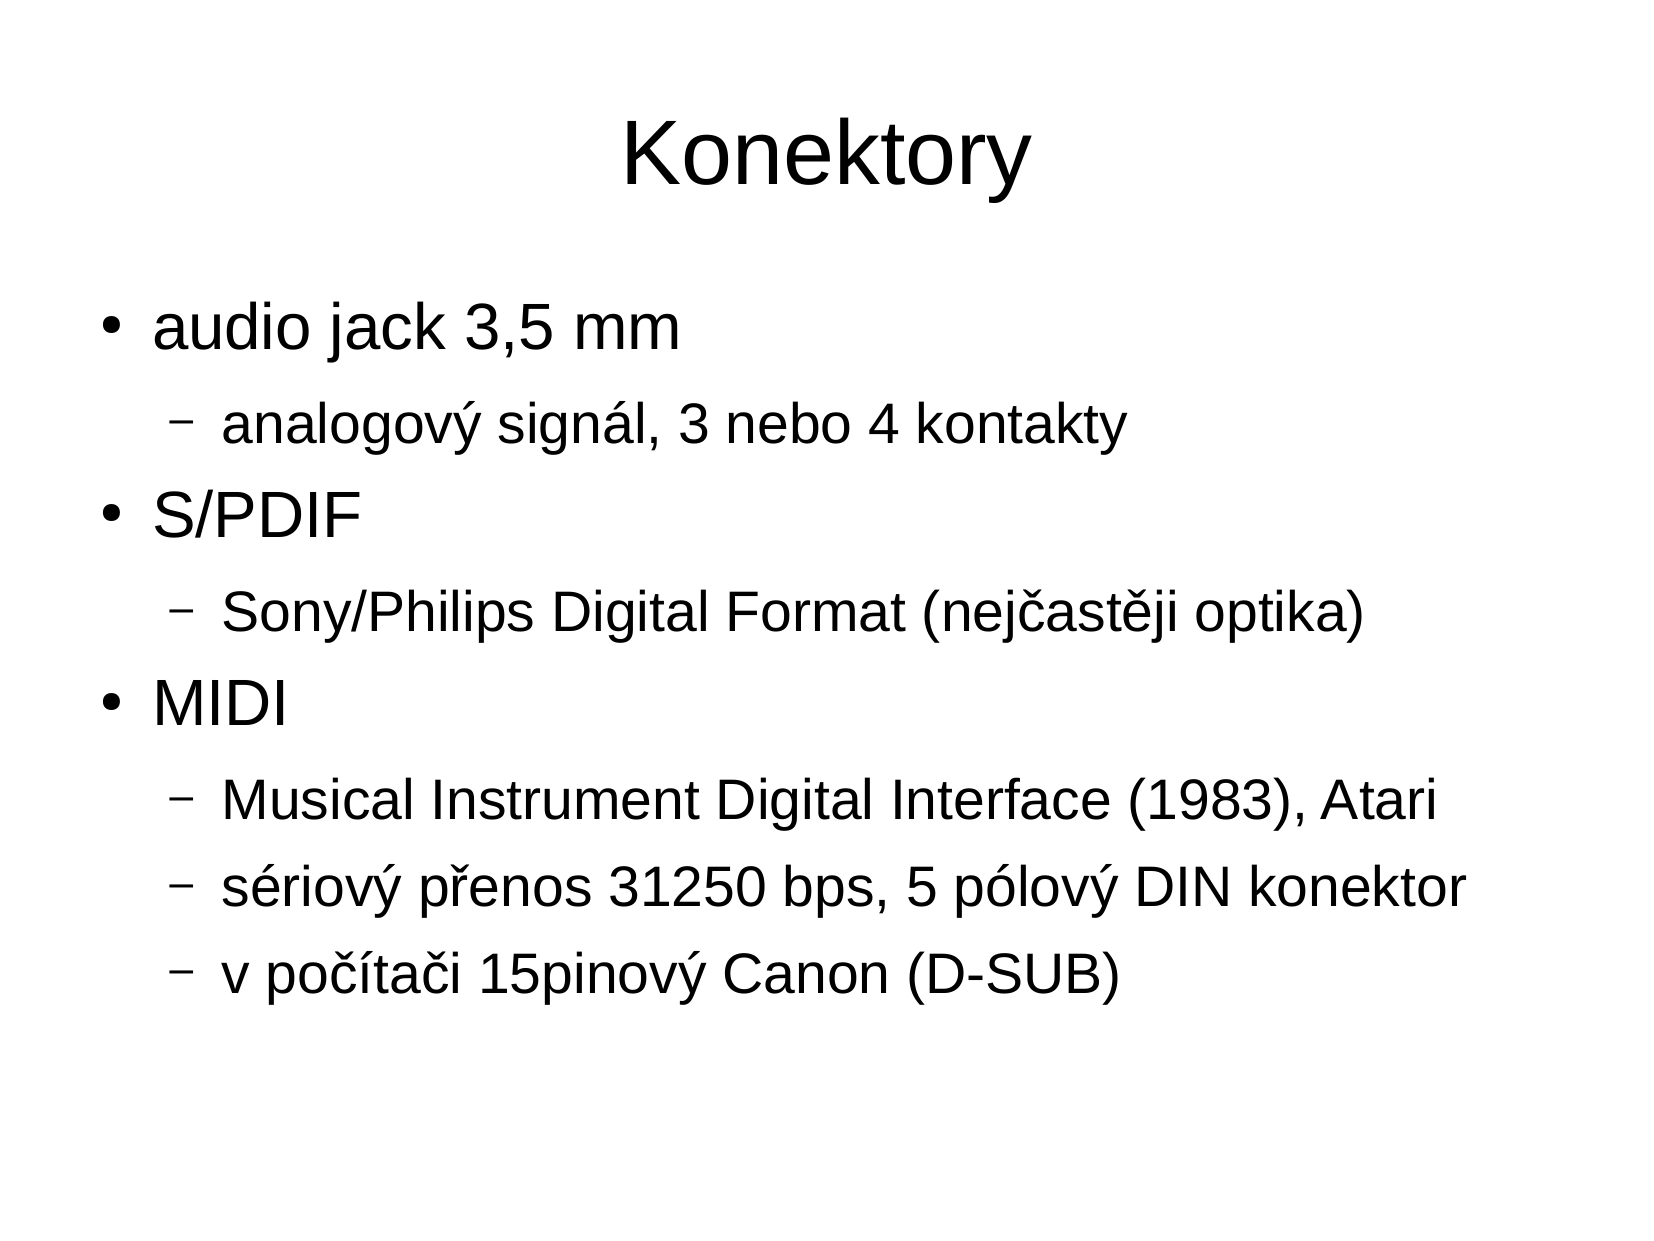

# Konektory
audio jack 3,5 mm
analogový signál, 3 nebo 4 kontakty
S/PDIF
Sony/Philips Digital Format (nejčastěji optika)
MIDI
Musical Instrument Digital Interface (1983), Atari
sériový přenos 31250 bps, 5 pólový DIN konektor
v počítači 15pinový Canon (D-SUB)